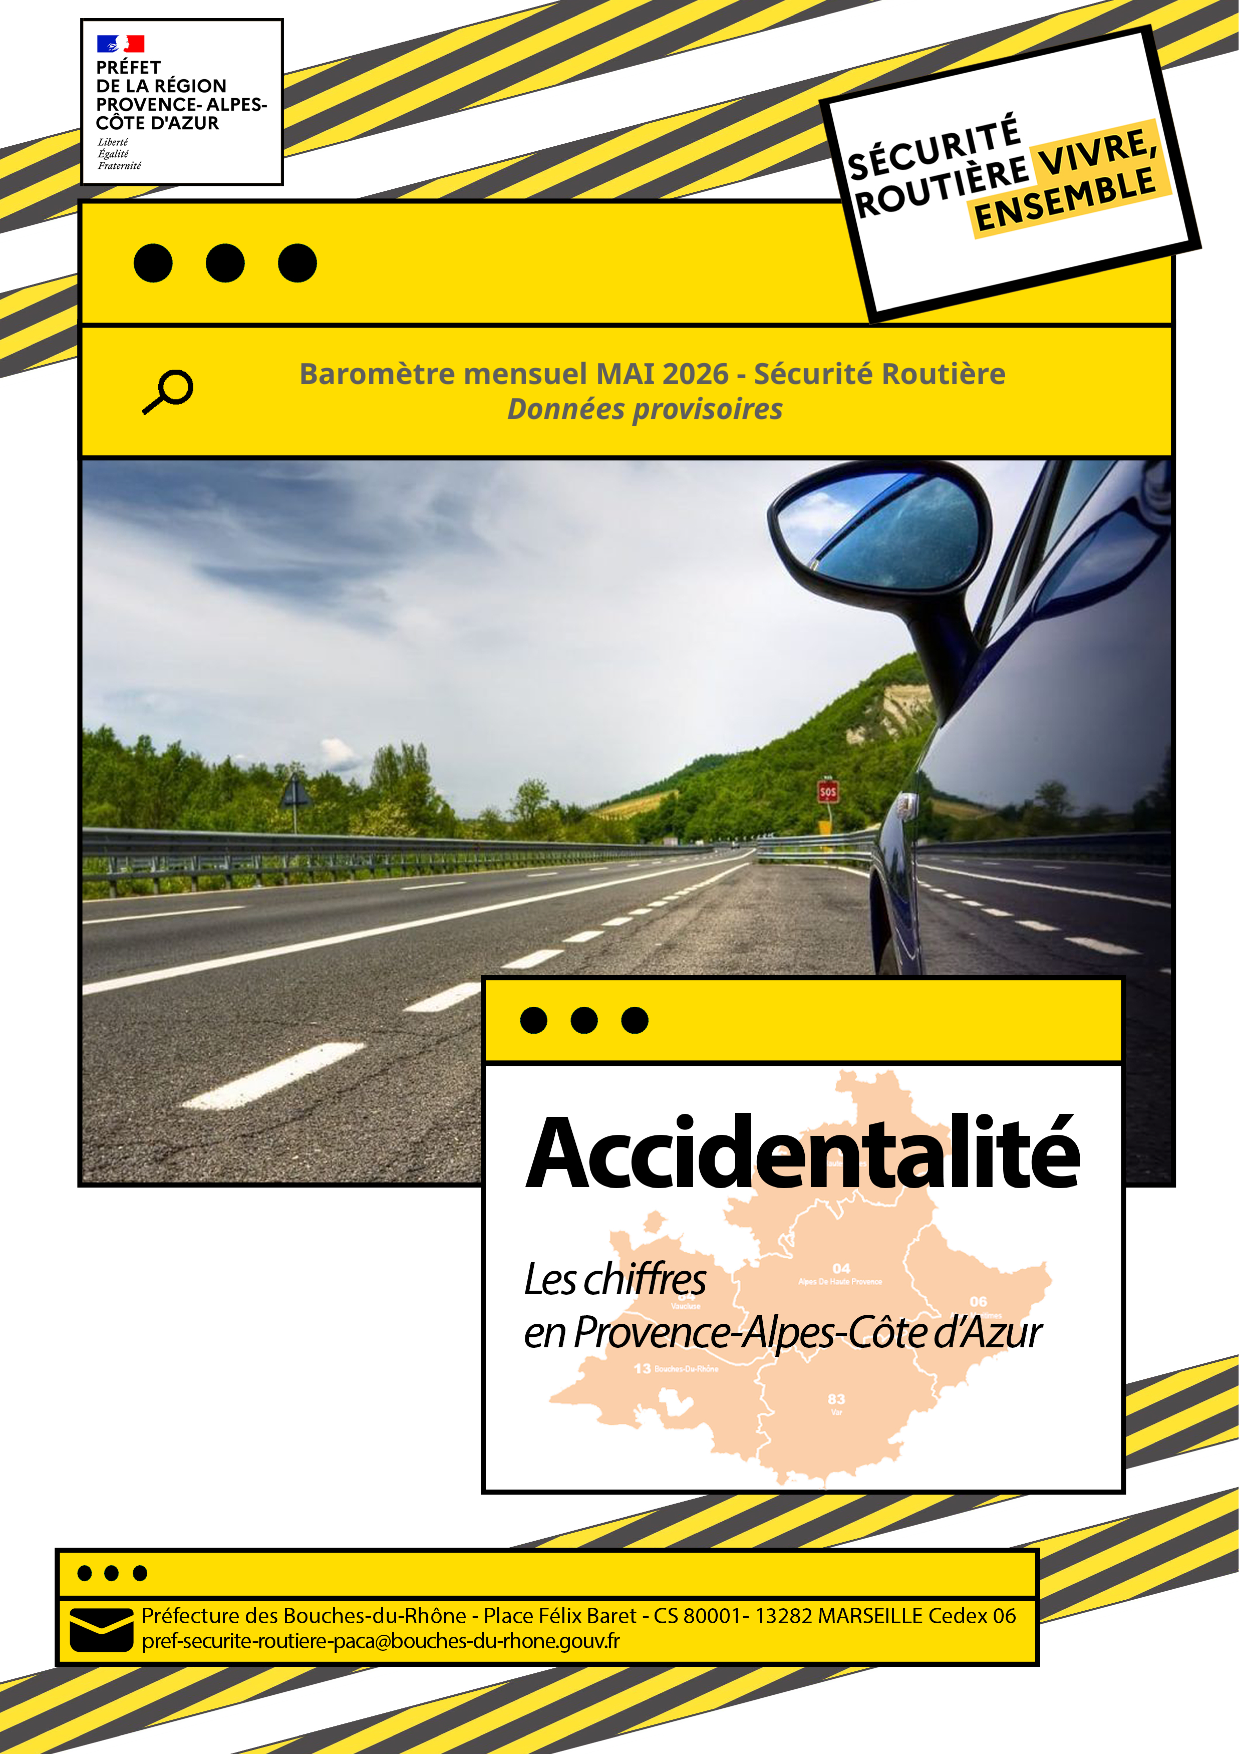

Baromètre mensuel MAI 2026 - Sécurité Routière
Données provisoires